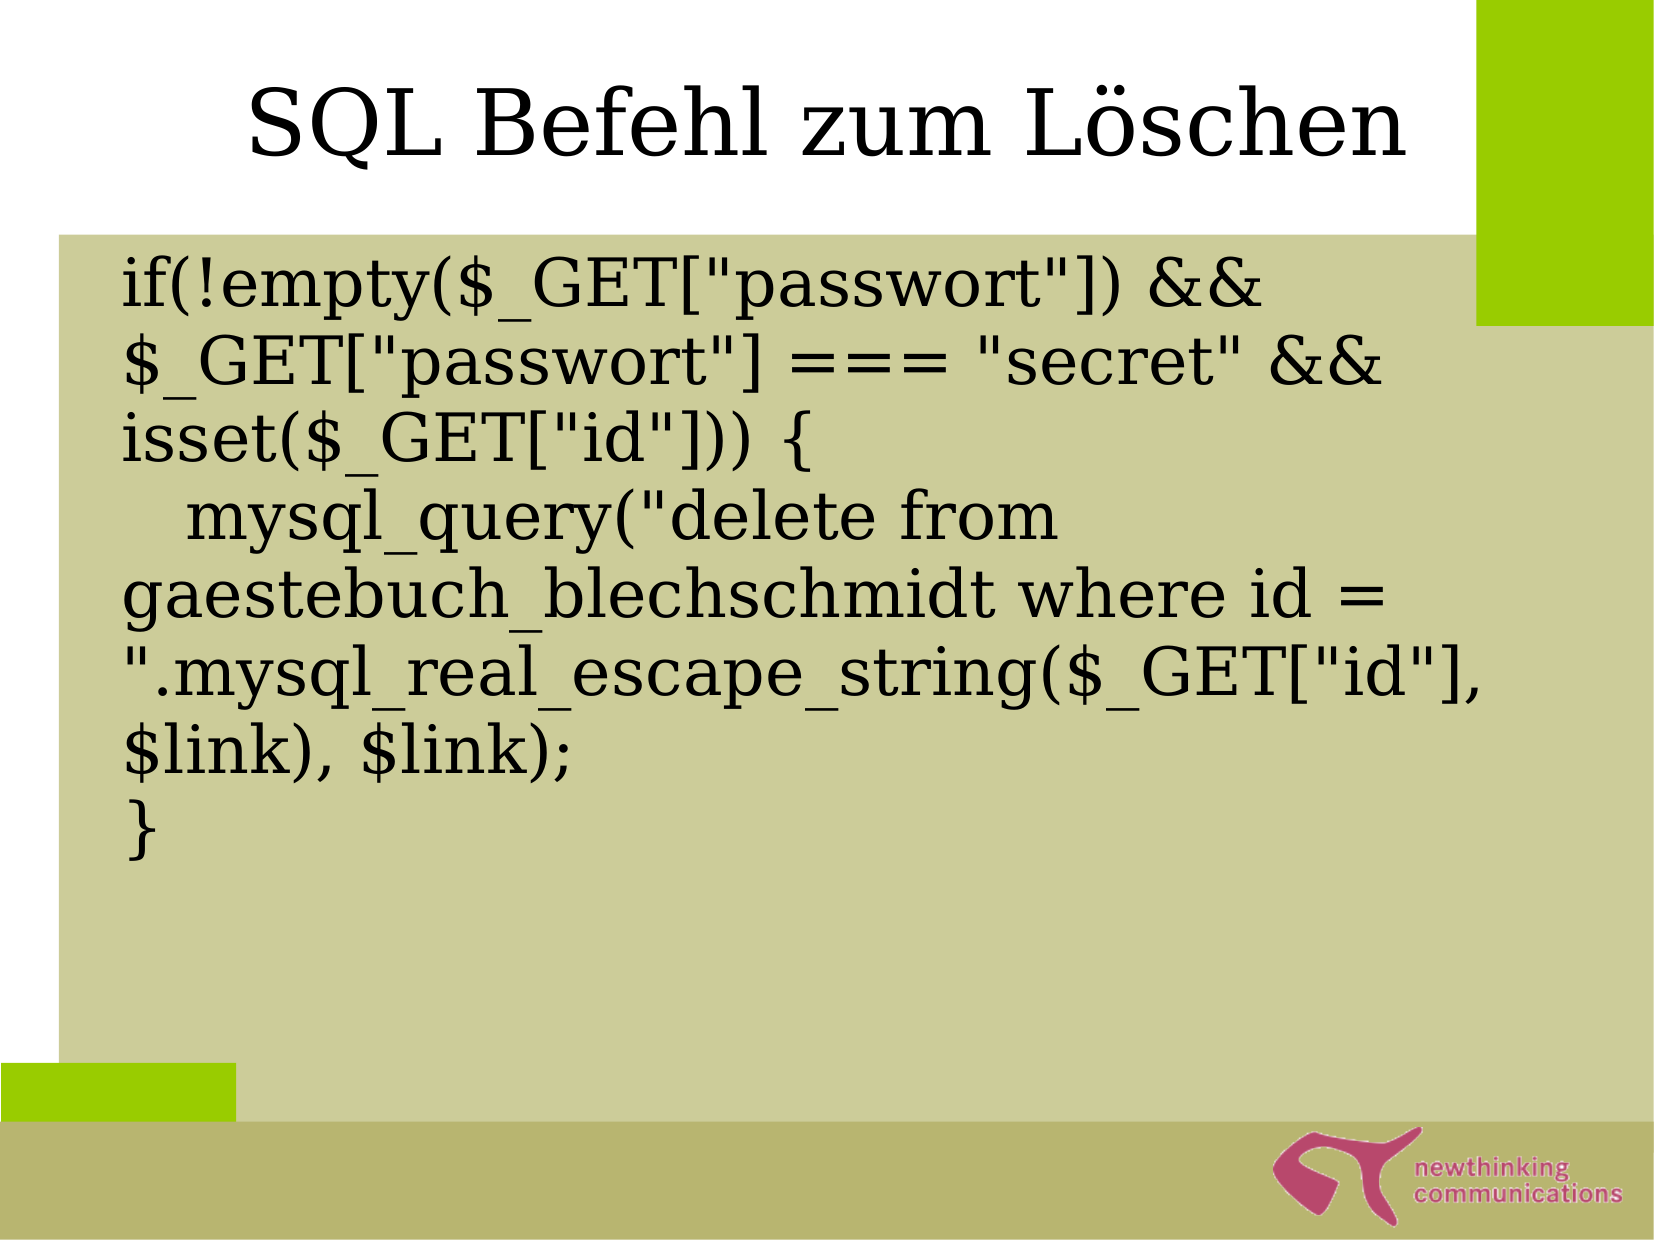

# SQL Befehl zum Löschen
if(!empty($_GET["passwort"]) && $_GET["passwort"] === "secret" && isset($_GET["id"])) {
 mysql_query("delete from gaestebuch_blechschmidt where id = ".mysql_real_escape_string($_GET["id"], $link), $link);
}